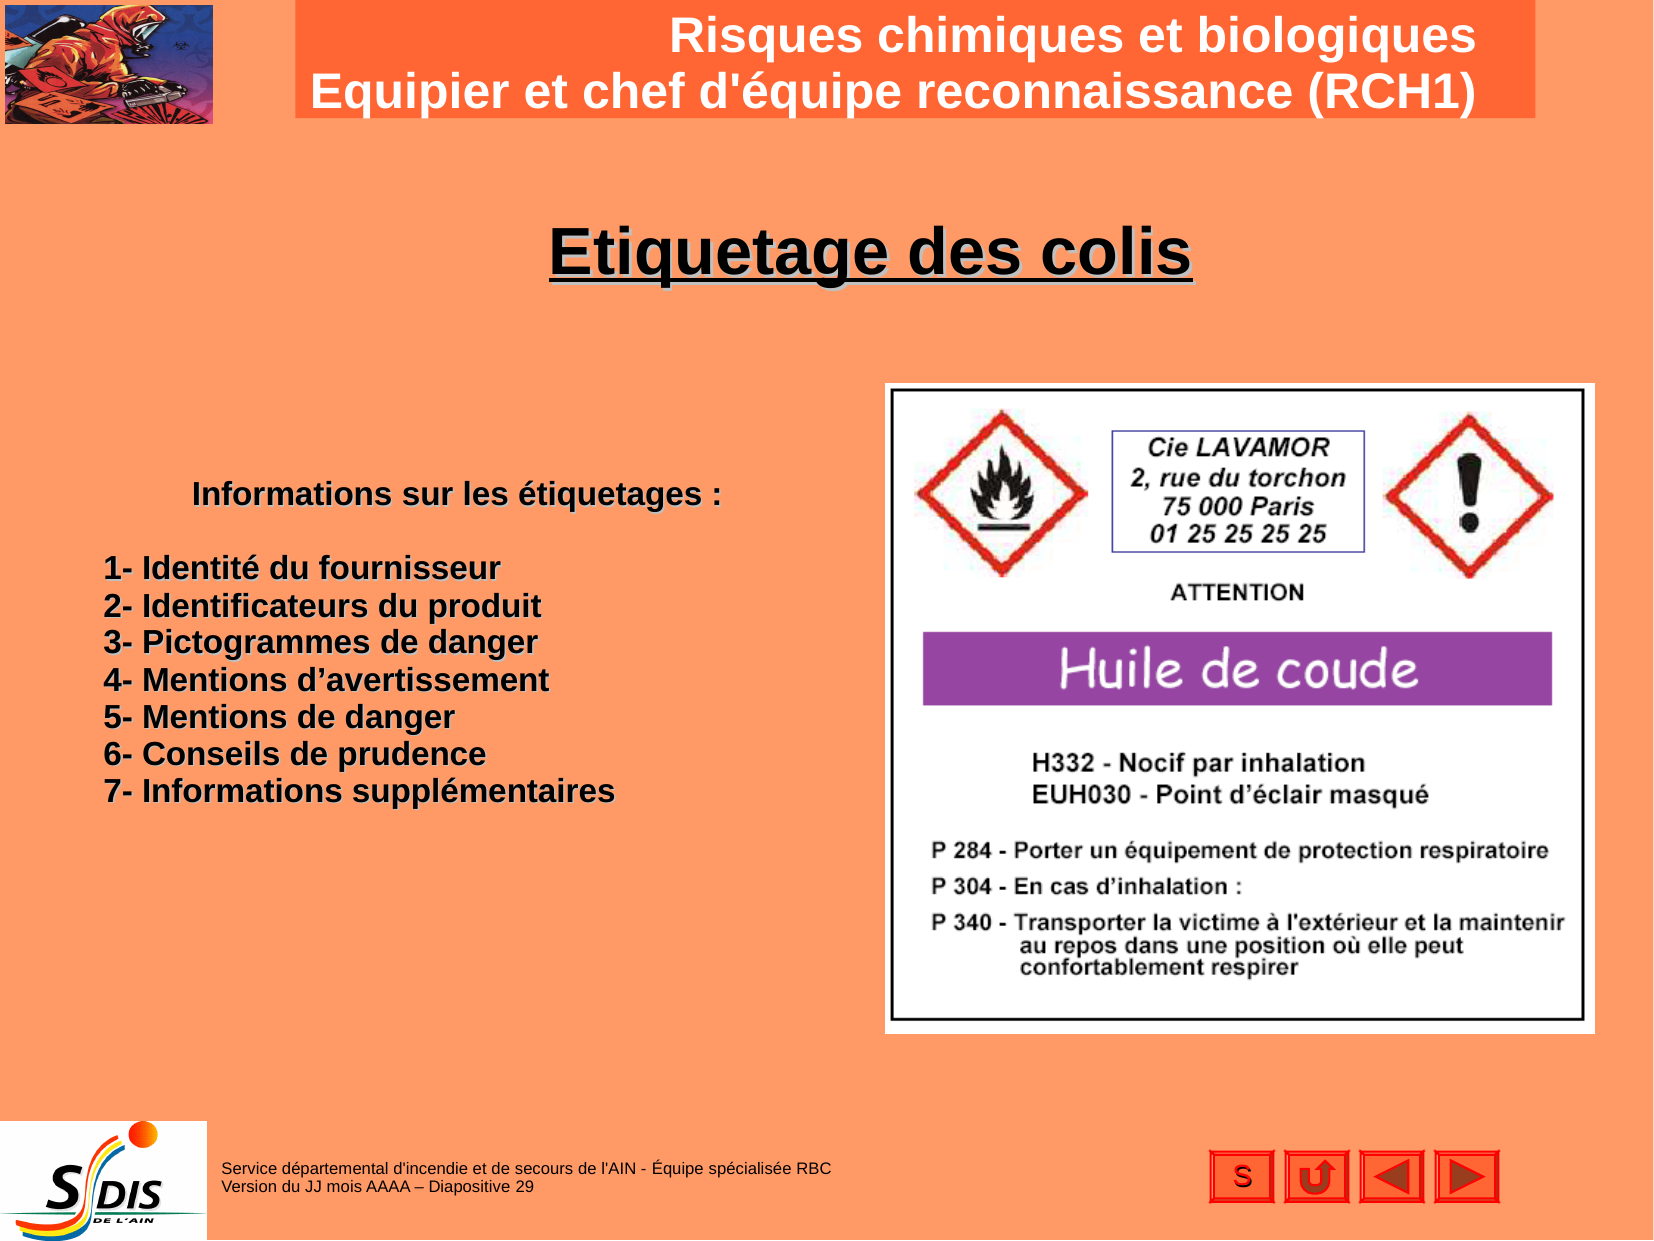

Etiquetage des colis
Informations sur les étiquetages :
1- Identité du fournisseur
2- Identificateurs du produit
3- Pictogrammes de danger
4- Mentions d’avertissement
5- Mentions de danger
6- Conseils de prudence
7- Informations supplémentaires
S